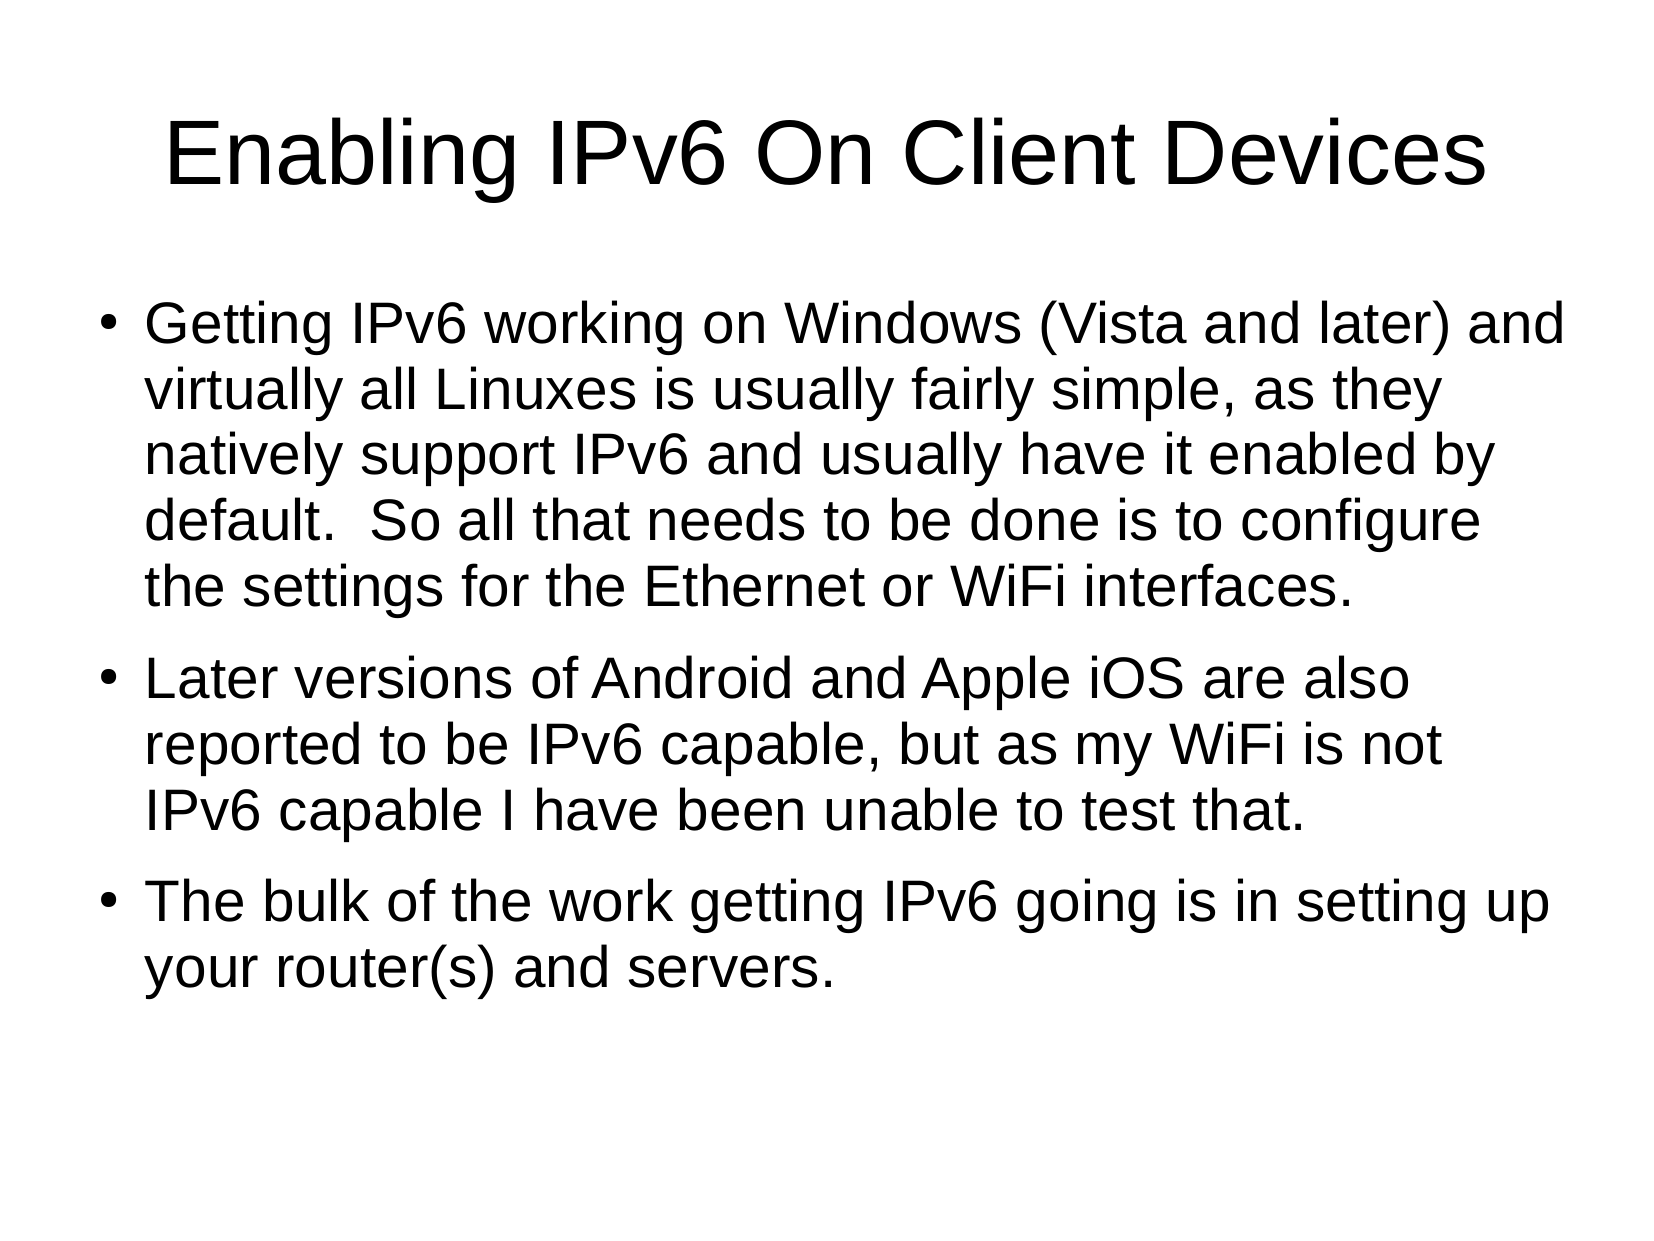

# Enabling IPv6 On Client Devices
Getting IPv6 working on Windows (Vista and later) and virtually all Linuxes is usually fairly simple, as they natively support IPv6 and usually have it enabled by default. So all that needs to be done is to configure the settings for the Ethernet or WiFi interfaces.
Later versions of Android and Apple iOS are also reported to be IPv6 capable, but as my WiFi is not IPv6 capable I have been unable to test that.
The bulk of the work getting IPv6 going is in setting up your router(s) and servers.